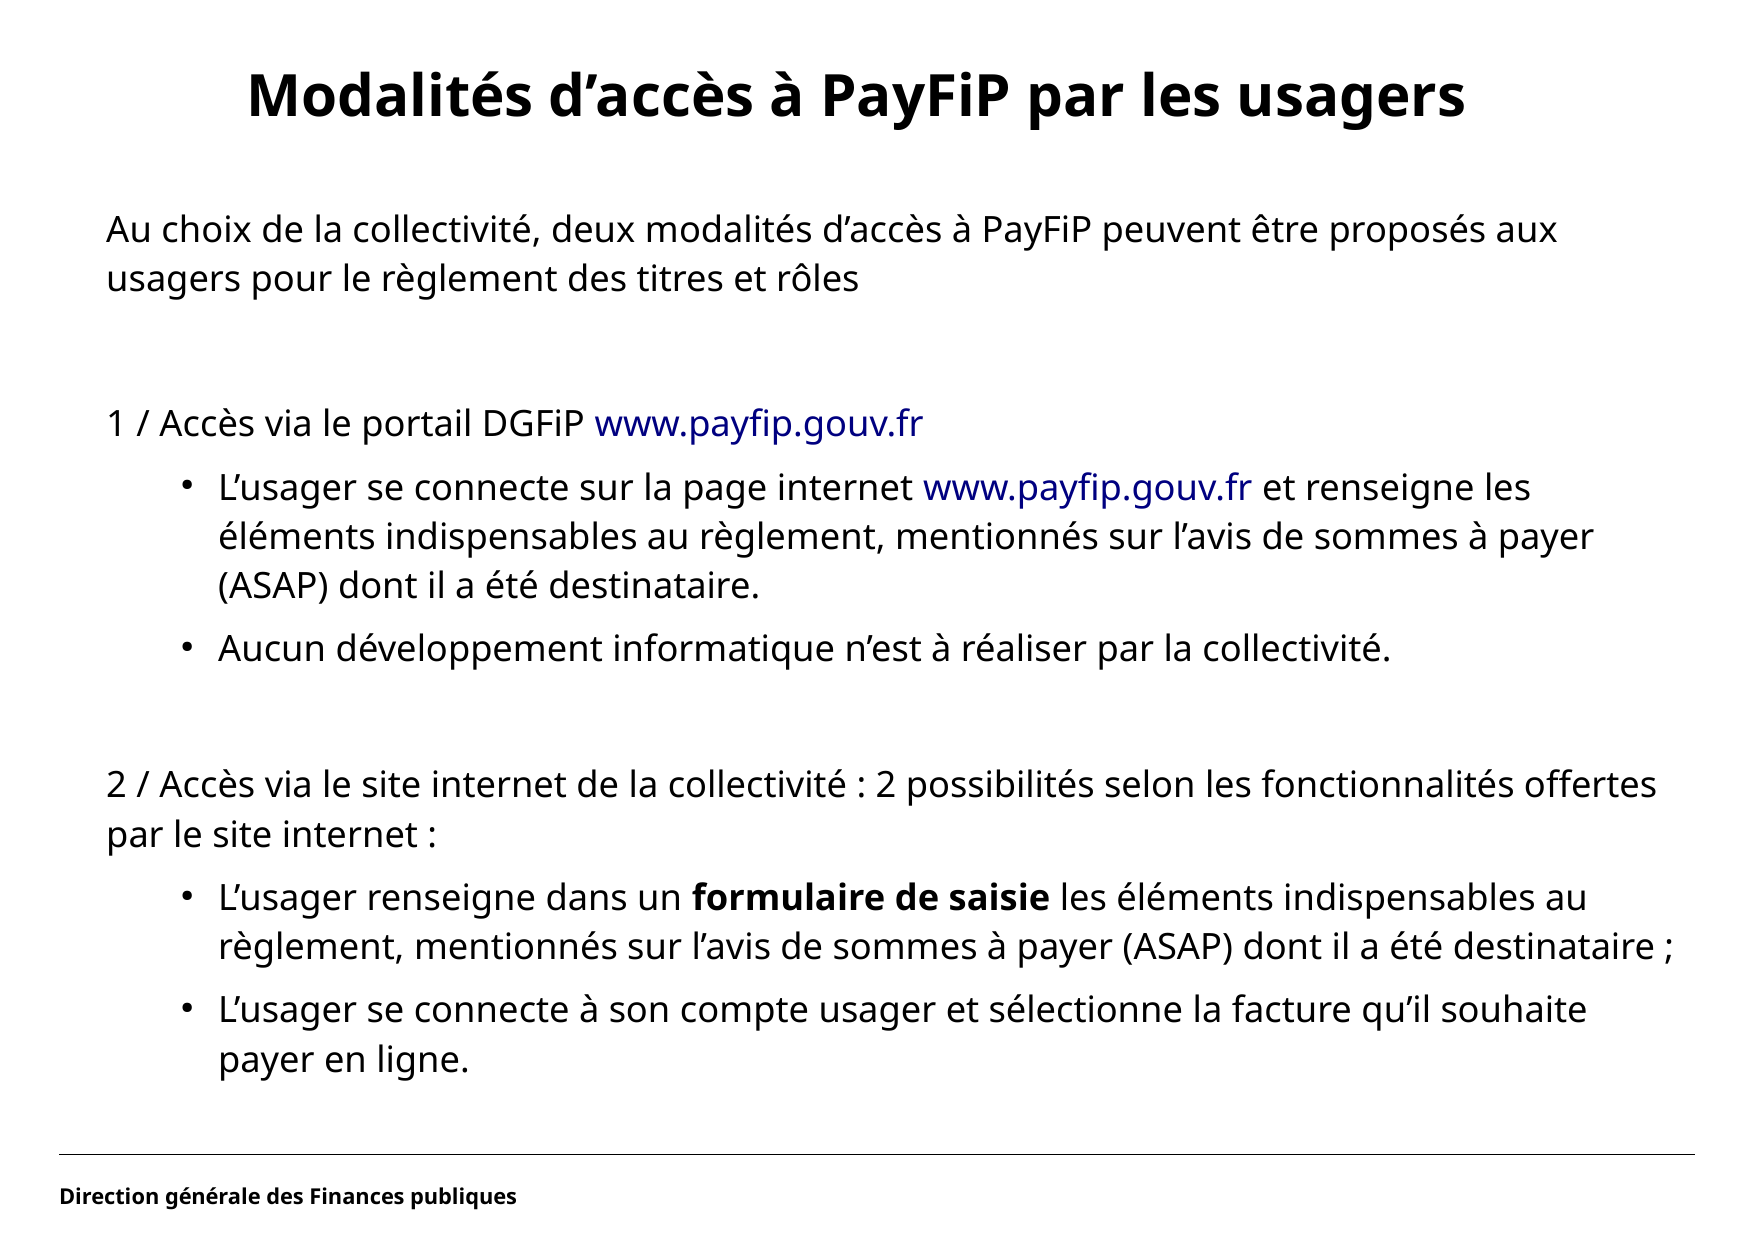

# Modalités d’accès à PayFiP par les usagers
Au choix de la collectivité, deux modalités d’accès à PayFiP peuvent être proposés aux usagers pour le règlement des titres et rôles
1 / Accès via le portail DGFiP www.payfip.gouv.fr
L’usager se connecte sur la page internet www.payfip.gouv.fr et renseigne les éléments indispensables au règlement, mentionnés sur l’avis de sommes à payer (ASAP) dont il a été destinataire.
Aucun développement informatique n’est à réaliser par la collectivité.
2 / Accès via le site internet de la collectivité : 2 possibilités selon les fonctionnalités offertes par le site internet :
L’usager renseigne dans un formulaire de saisie les éléments indispensables au règlement, mentionnés sur l’avis de sommes à payer (ASAP) dont il a été destinataire ;
L’usager se connecte à son compte usager et sélectionne la facture qu’il souhaite payer en ligne.